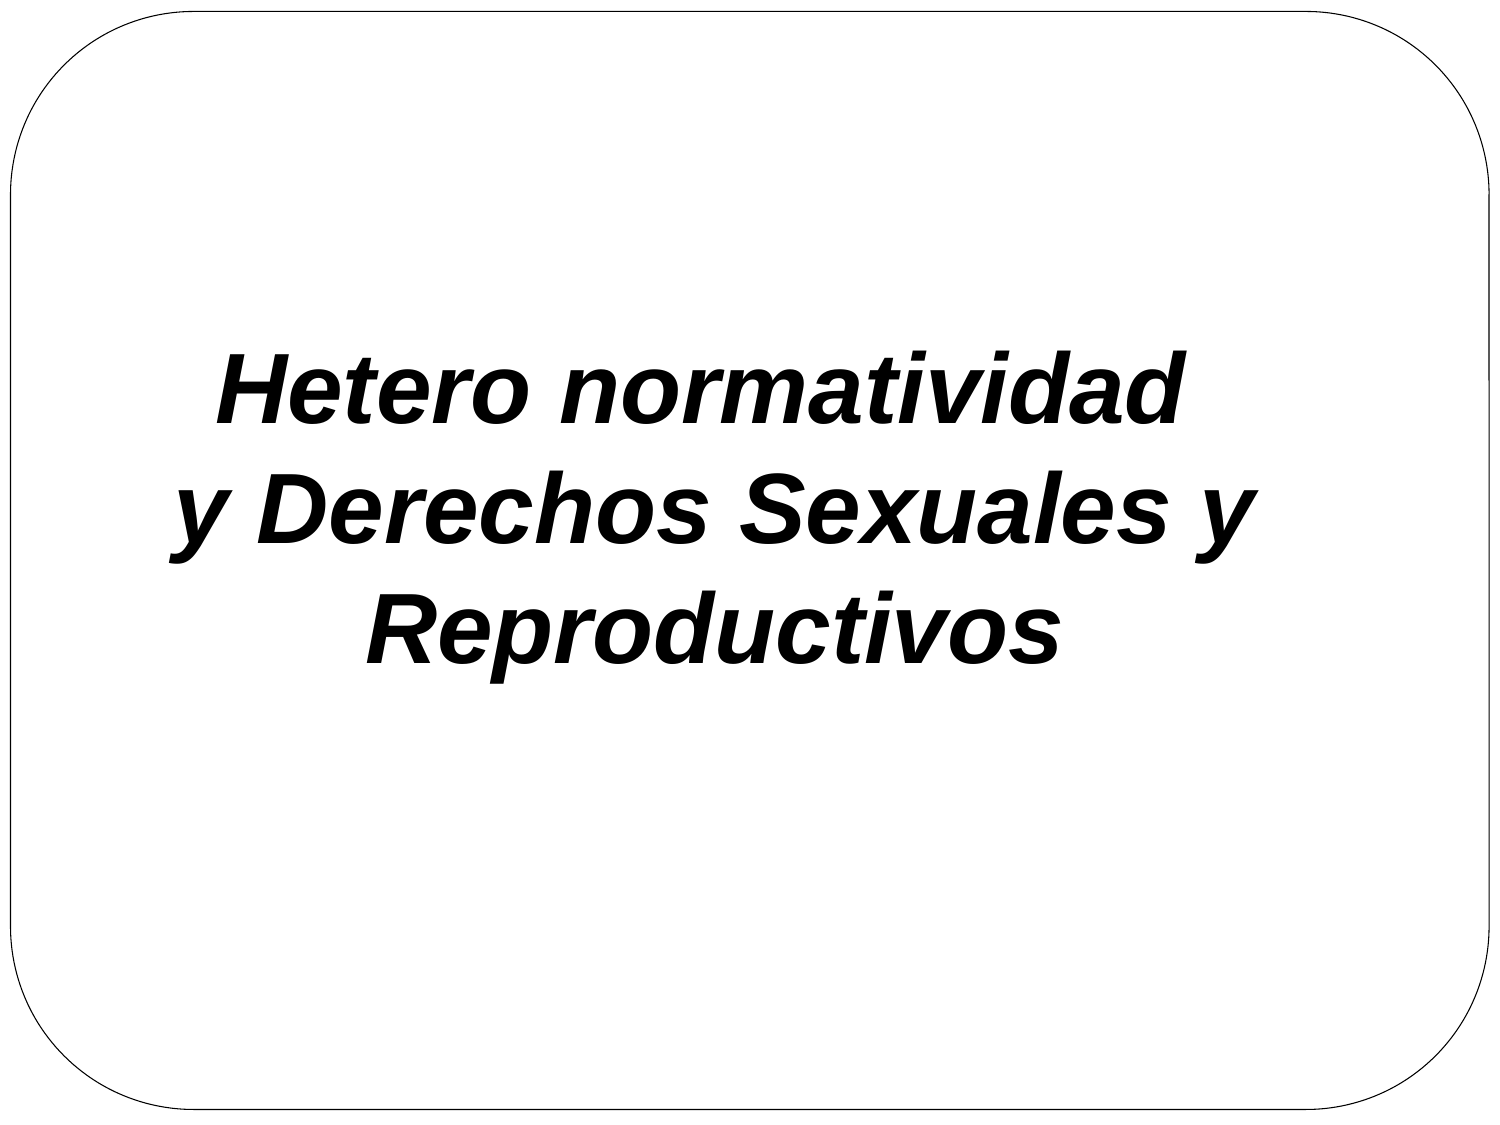

Hetero normatividad
y Derechos Sexuales y Reproductivos